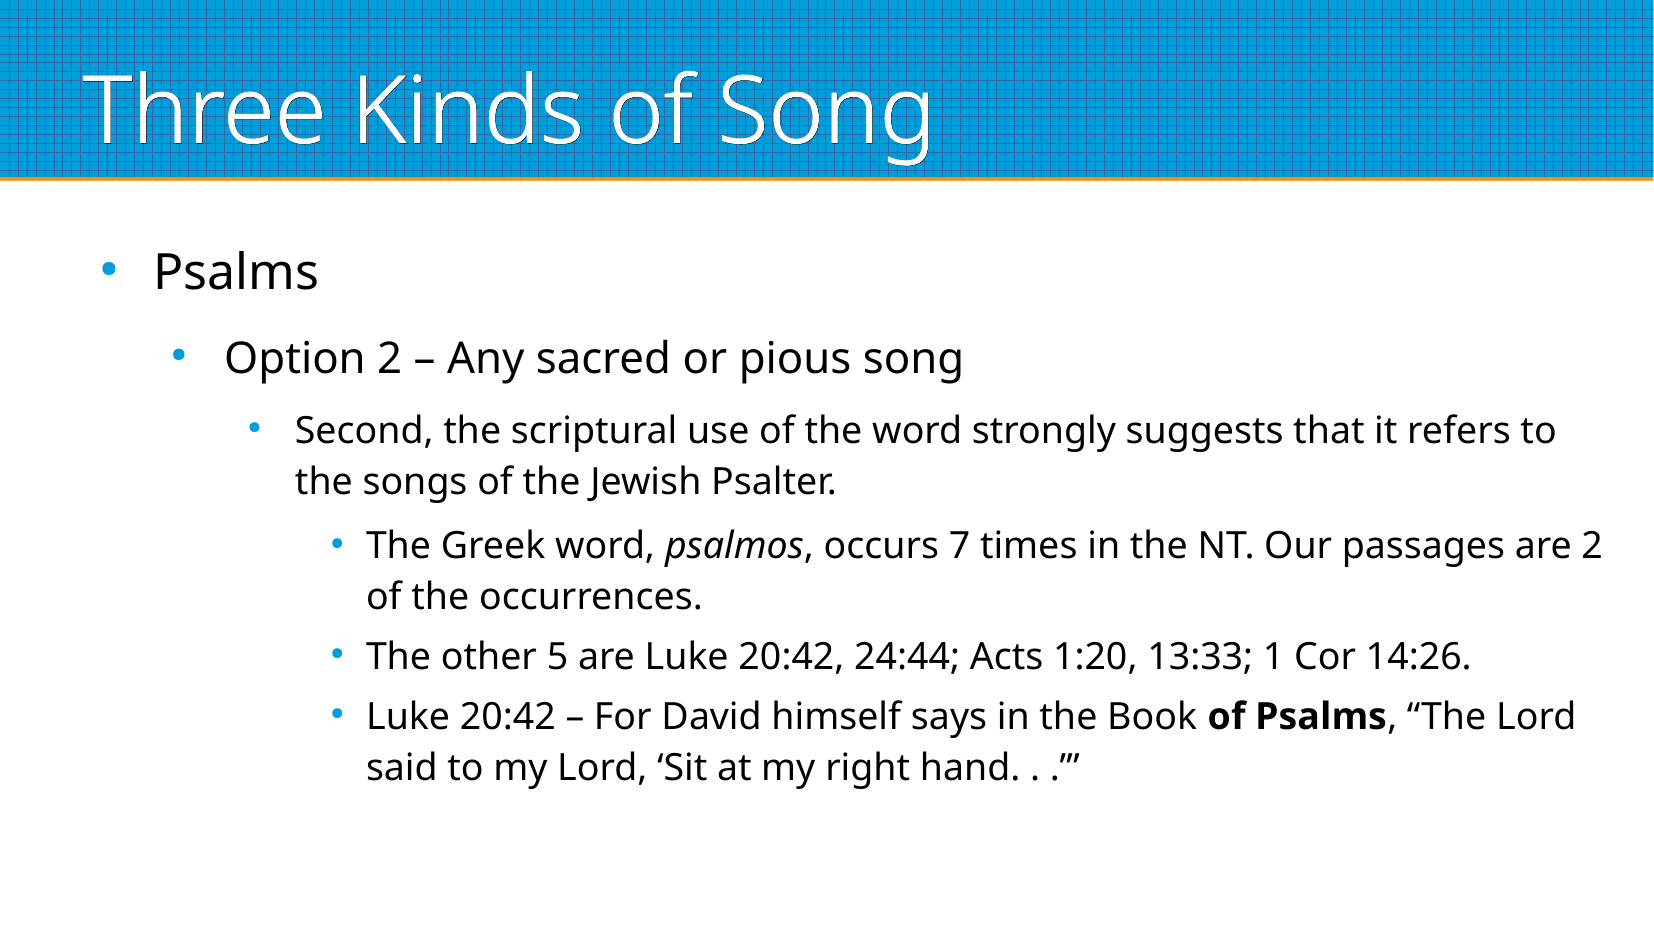

# Three Kinds of Song
Psalms
Option 2 – Any sacred or pious song
Second, the scriptural use of the word strongly suggests that it refers to the songs of the Jewish Psalter.
The Greek word, psalmos, occurs 7 times in the NT. Our passages are 2 of the occurrences.
The other 5 are Luke 20:42, 24:44; Acts 1:20, 13:33; 1 Cor 14:26.
Luke 20:42 – For David himself says in the Book of Psalms, “The Lord said to my Lord, ‘Sit at my right hand. . .’”